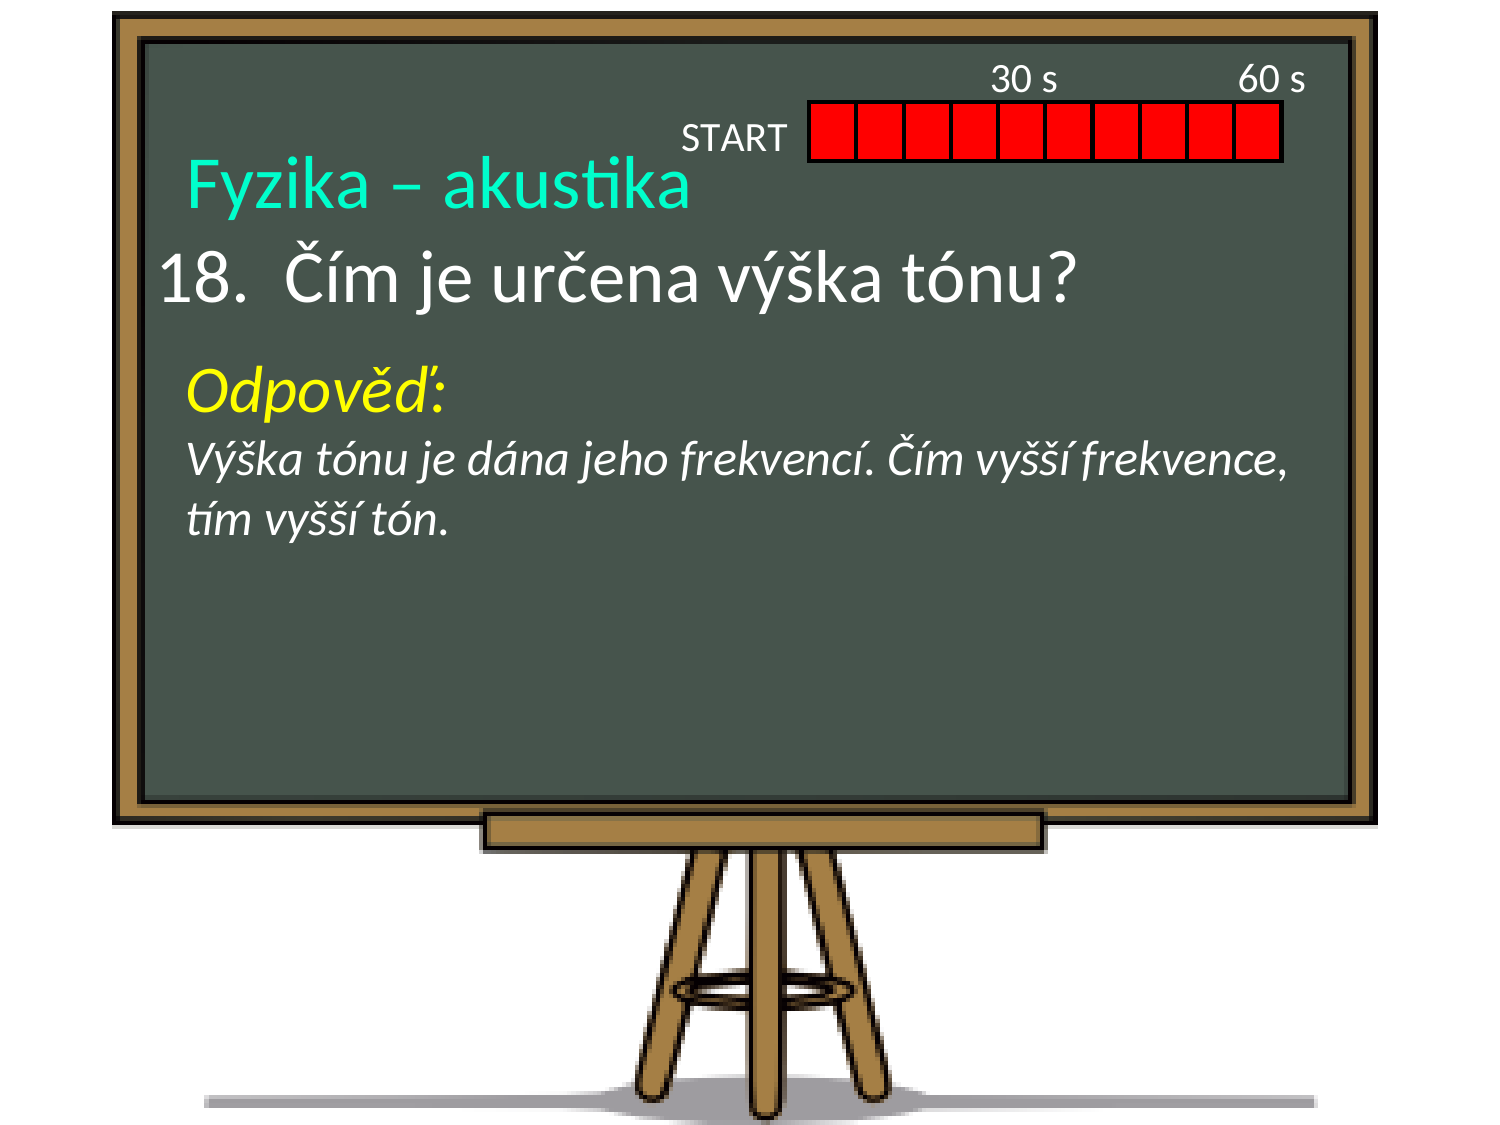

30 s
60 s
START
Fyzika – akustika
18. Čím je určena výška tónu?
Odpověď:
Výška tónu je dána jeho frekvencí. Čím vyšší frekvence, tím vyšší tón.